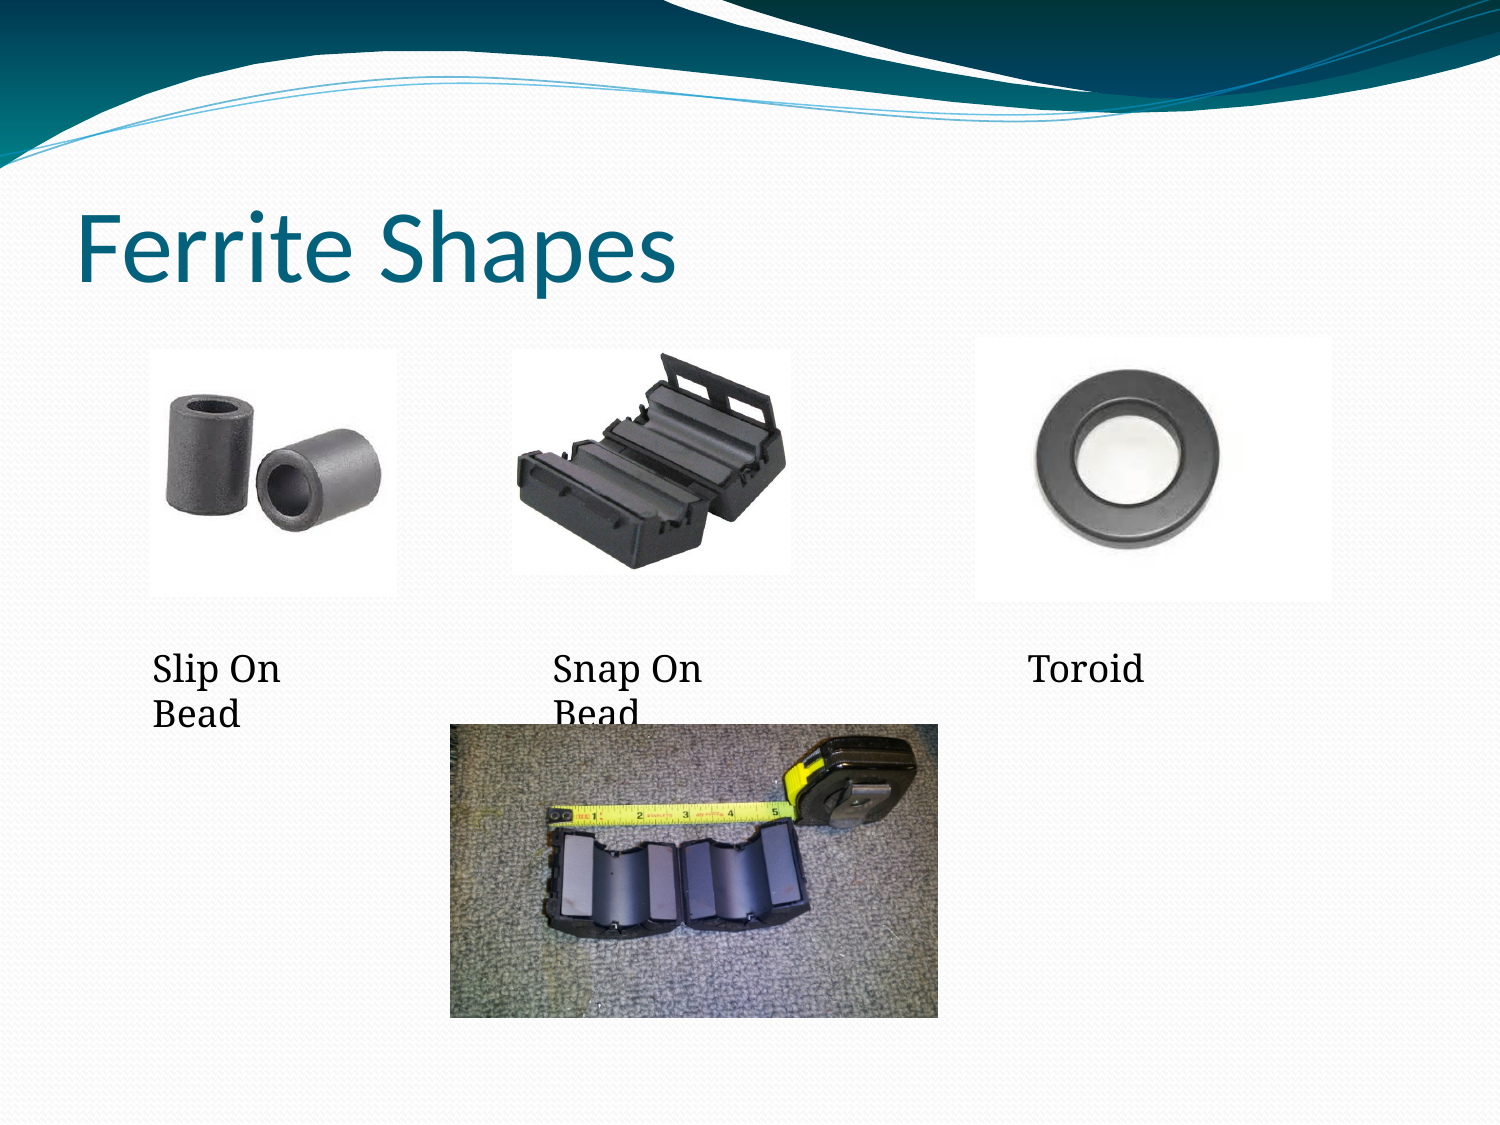

# Ferrite Shapes
Slip On Bead
Snap On Bead
Toroid